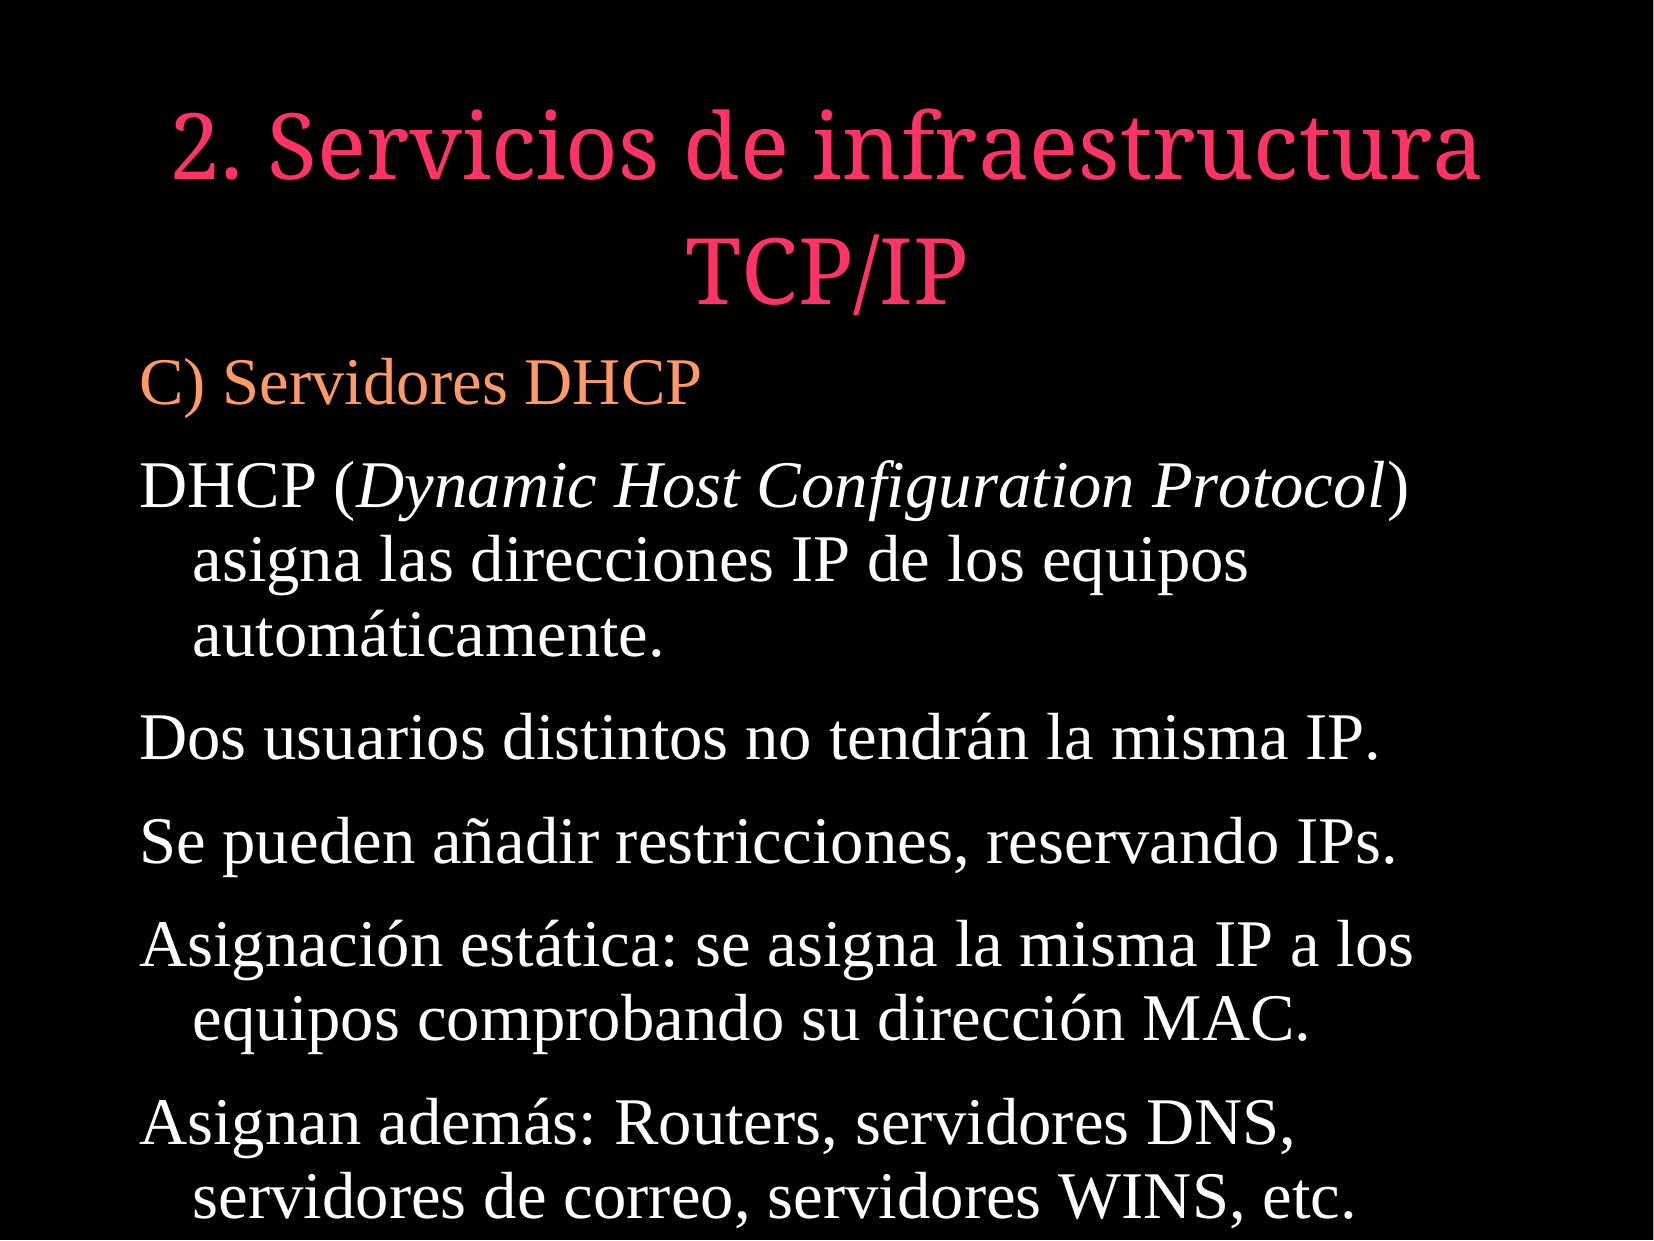

# 2. Servicios de infraestructura TCP/IP
C) Servidores DHCP
DHCP (Dynamic Host Configuration Protocol) asigna las direcciones IP de los equipos automáticamente.
Dos usuarios distintos no tendrán la misma IP.
Se pueden añadir restricciones, reservando IPs.
Asignación estática: se asigna la misma IP a los equipos comprobando su dirección MAC.
Asignan además: Routers, servidores DNS, servidores de correo, servidores WINS, etc.